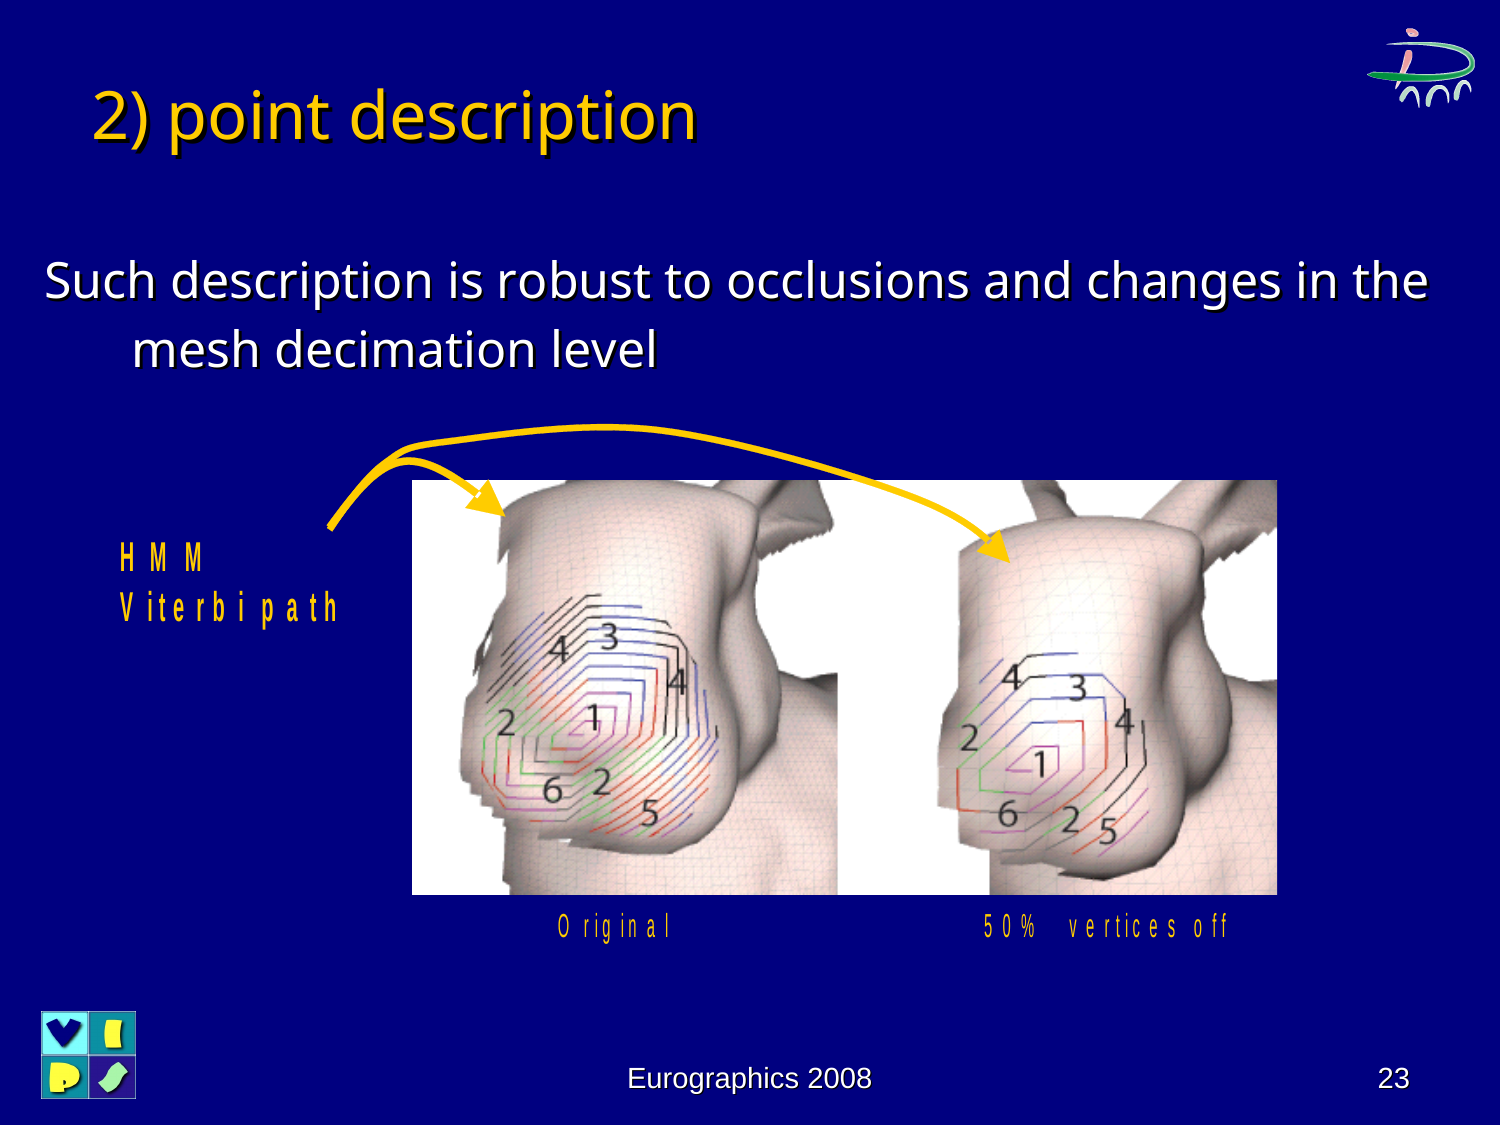

# 2) point description
Such description is robust to occlusions and changes in the mesh decimation level
Eurographics 2008
23